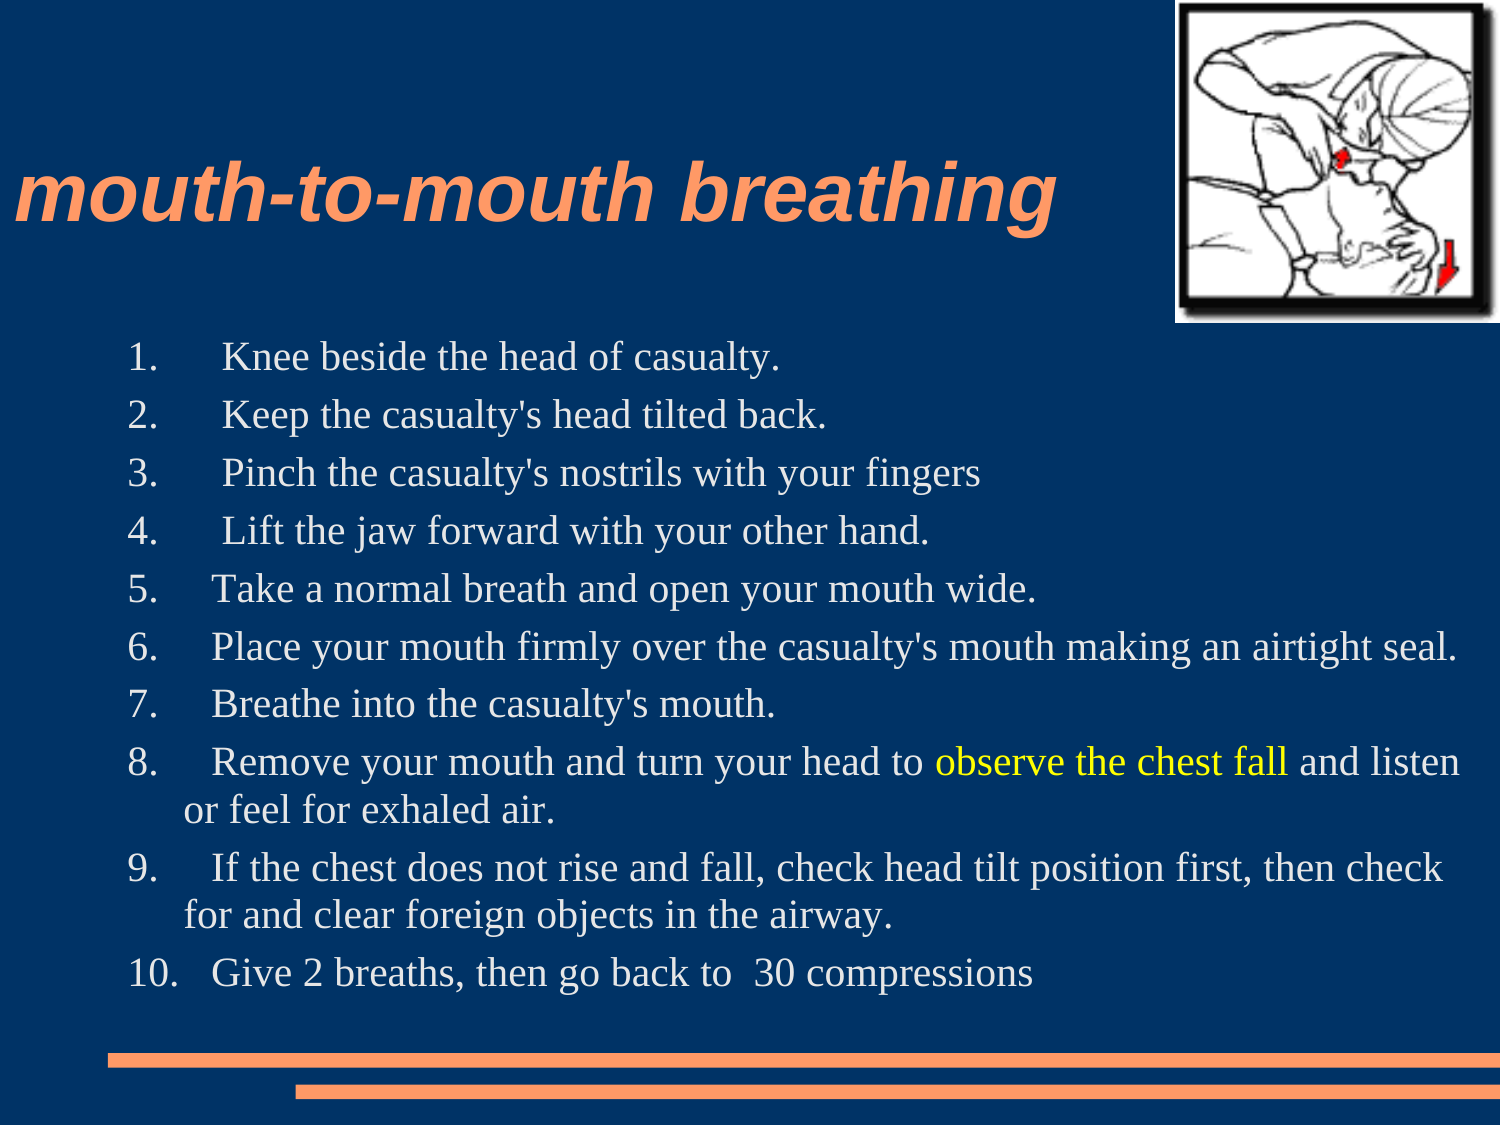

# mouth-to-mouth breathing
1. Knee beside the head of casualty.
2. Keep the casualty's head tilted back.
3. Pinch the casualty's nostrils with your fingers
4. Lift the jaw forward with your other hand.
5. Take a normal breath and open your mouth wide.
6. Place your mouth firmly over the casualty's mouth making an airtight seal.
7. Breathe into the casualty's mouth.
8. Remove your mouth and turn your head to observe the chest fall and listen or feel for exhaled air.
9. If the chest does not rise and fall, check head tilt position first, then check for and clear foreign objects in the airway.
10. Give 2 breaths, then go back to 30 compressions